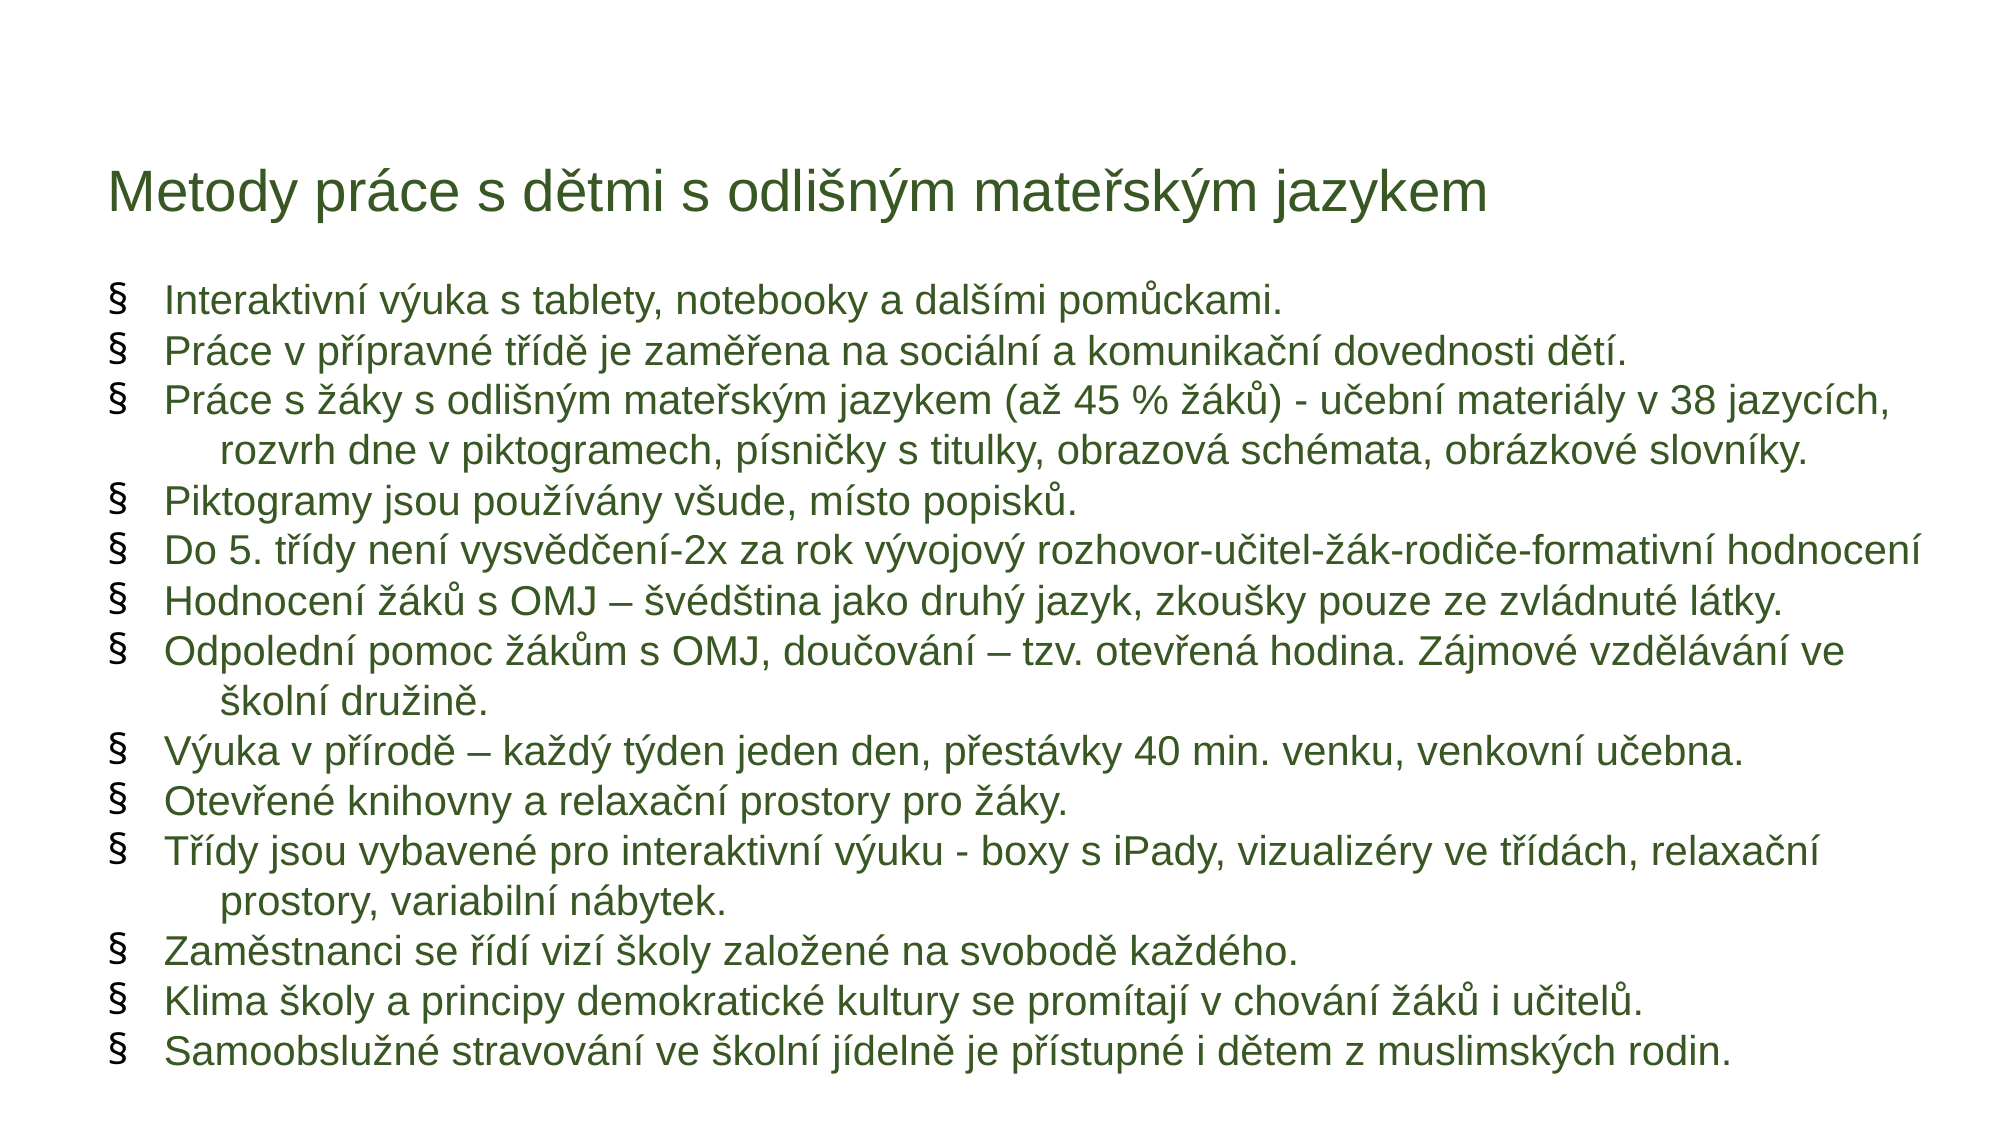

Metody práce s dětmi s odlišným mateřským jazykem
Interaktivní výuka s tablety, notebooky a dalšími pomůckami.
Práce v přípravné třídě je zaměřena na sociální a komunikační dovednosti dětí.
Práce s žáky s odlišným mateřským jazykem (až 45 % žáků) - učební materiály v 38 jazycích, rozvrh dne v piktogramech, písničky s titulky, obrazová schémata, obrázkové slovníky.
Piktogramy jsou používány všude, místo popisků.
Do 5. třídy není vysvědčení-2x za rok vývojový rozhovor-učitel-žák-rodiče-formativní hodnocení
Hodnocení žáků s OMJ – švédština jako druhý jazyk, zkoušky pouze ze zvládnuté látky.
Odpolední pomoc žákům s OMJ, doučování – tzv. otevřená hodina. Zájmové vzdělávání ve školní družině.
Výuka v přírodě – každý týden jeden den, přestávky 40 min. venku, venkovní učebna.
Otevřené knihovny a relaxační prostory pro žáky.
Třídy jsou vybavené pro interaktivní výuku - boxy s iPady, vizualizéry ve třídách, relaxační prostory, variabilní nábytek.
Zaměstnanci se řídí vizí školy založené na svobodě každého.
Klima školy a principy demokratické kultury se promítají v chování žáků i učitelů.
Samoobslužné stravování ve školní jídelně je přístupné i dětem z muslimských rodin.